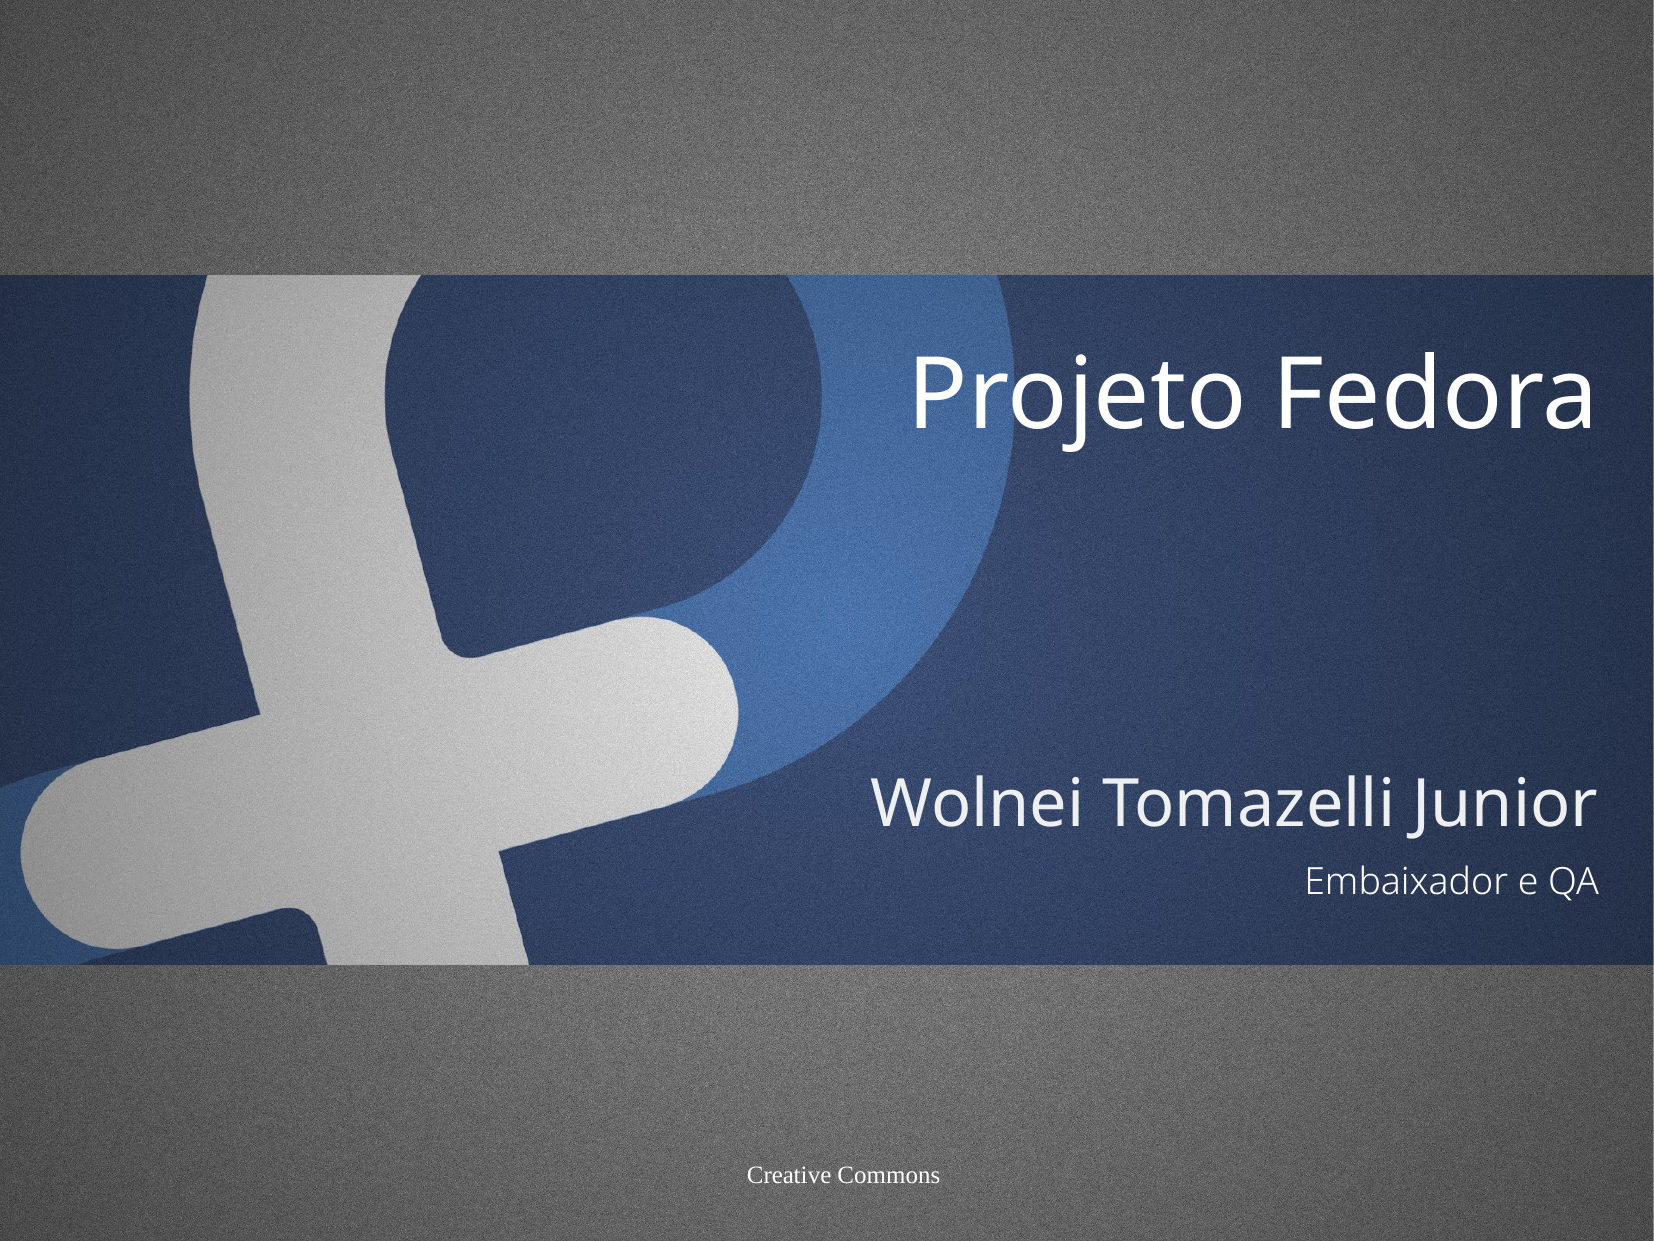

# Projeto Fedora
Wolnei Tomazelli Junior
Embaixador e QA
Creative Commons